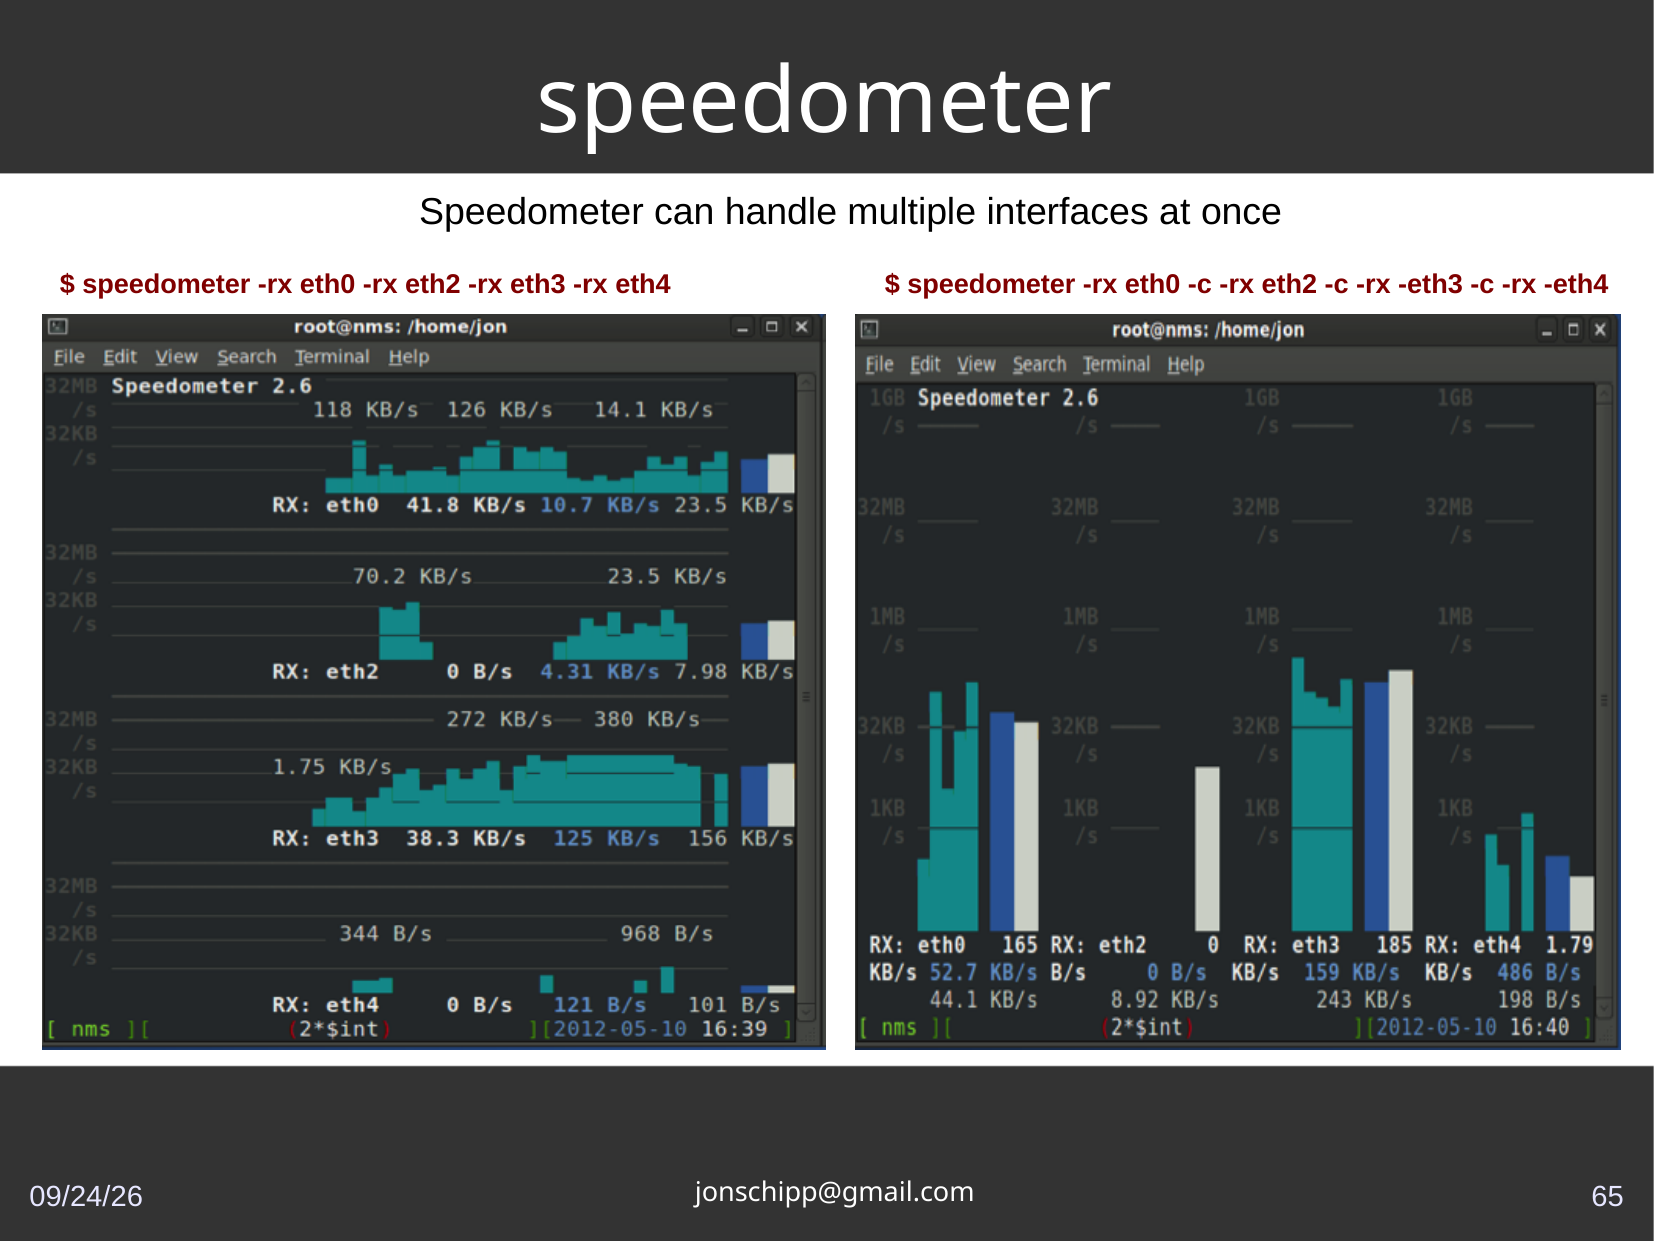

speedometer
Speedometer can handle multiple interfaces at once
$ speedometer -rx eth0 -rx eth2 -rx eth3 -rx eth4
$ speedometer -rx eth0 -c -rx eth2 -c -rx -eth3 -c -rx -eth4
jonschipp@gmail.com